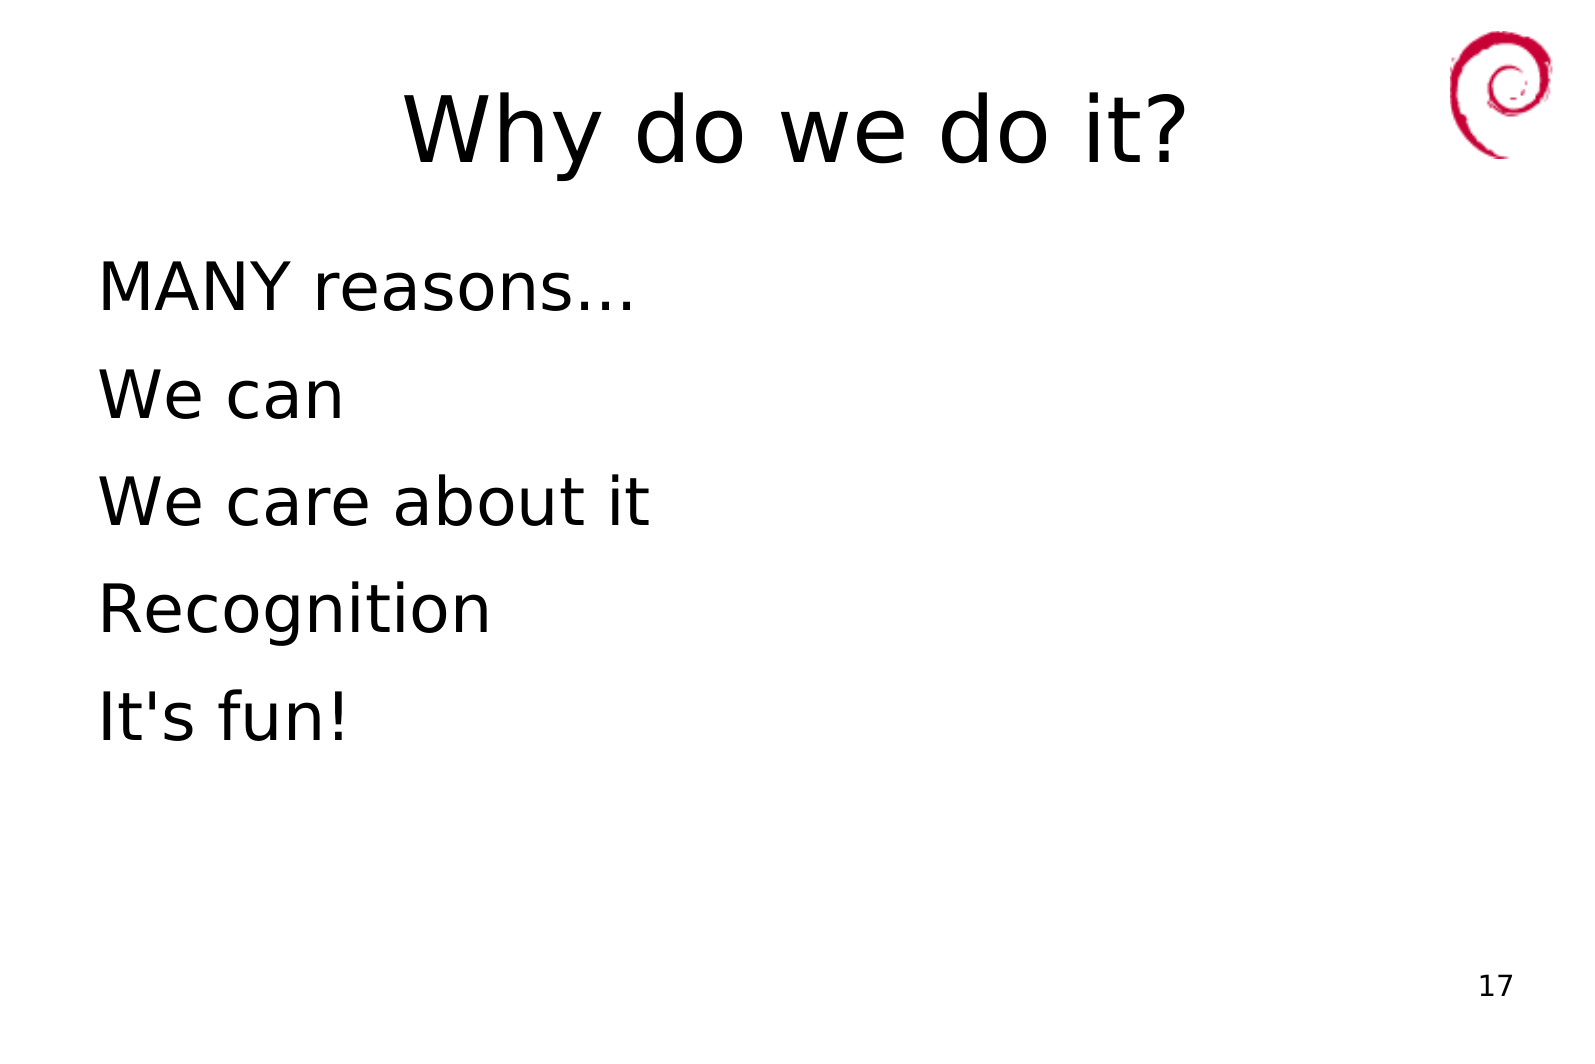

# Why do we do it?
MANY reasons...
We can
We care about it
Recognition
It's fun!
17